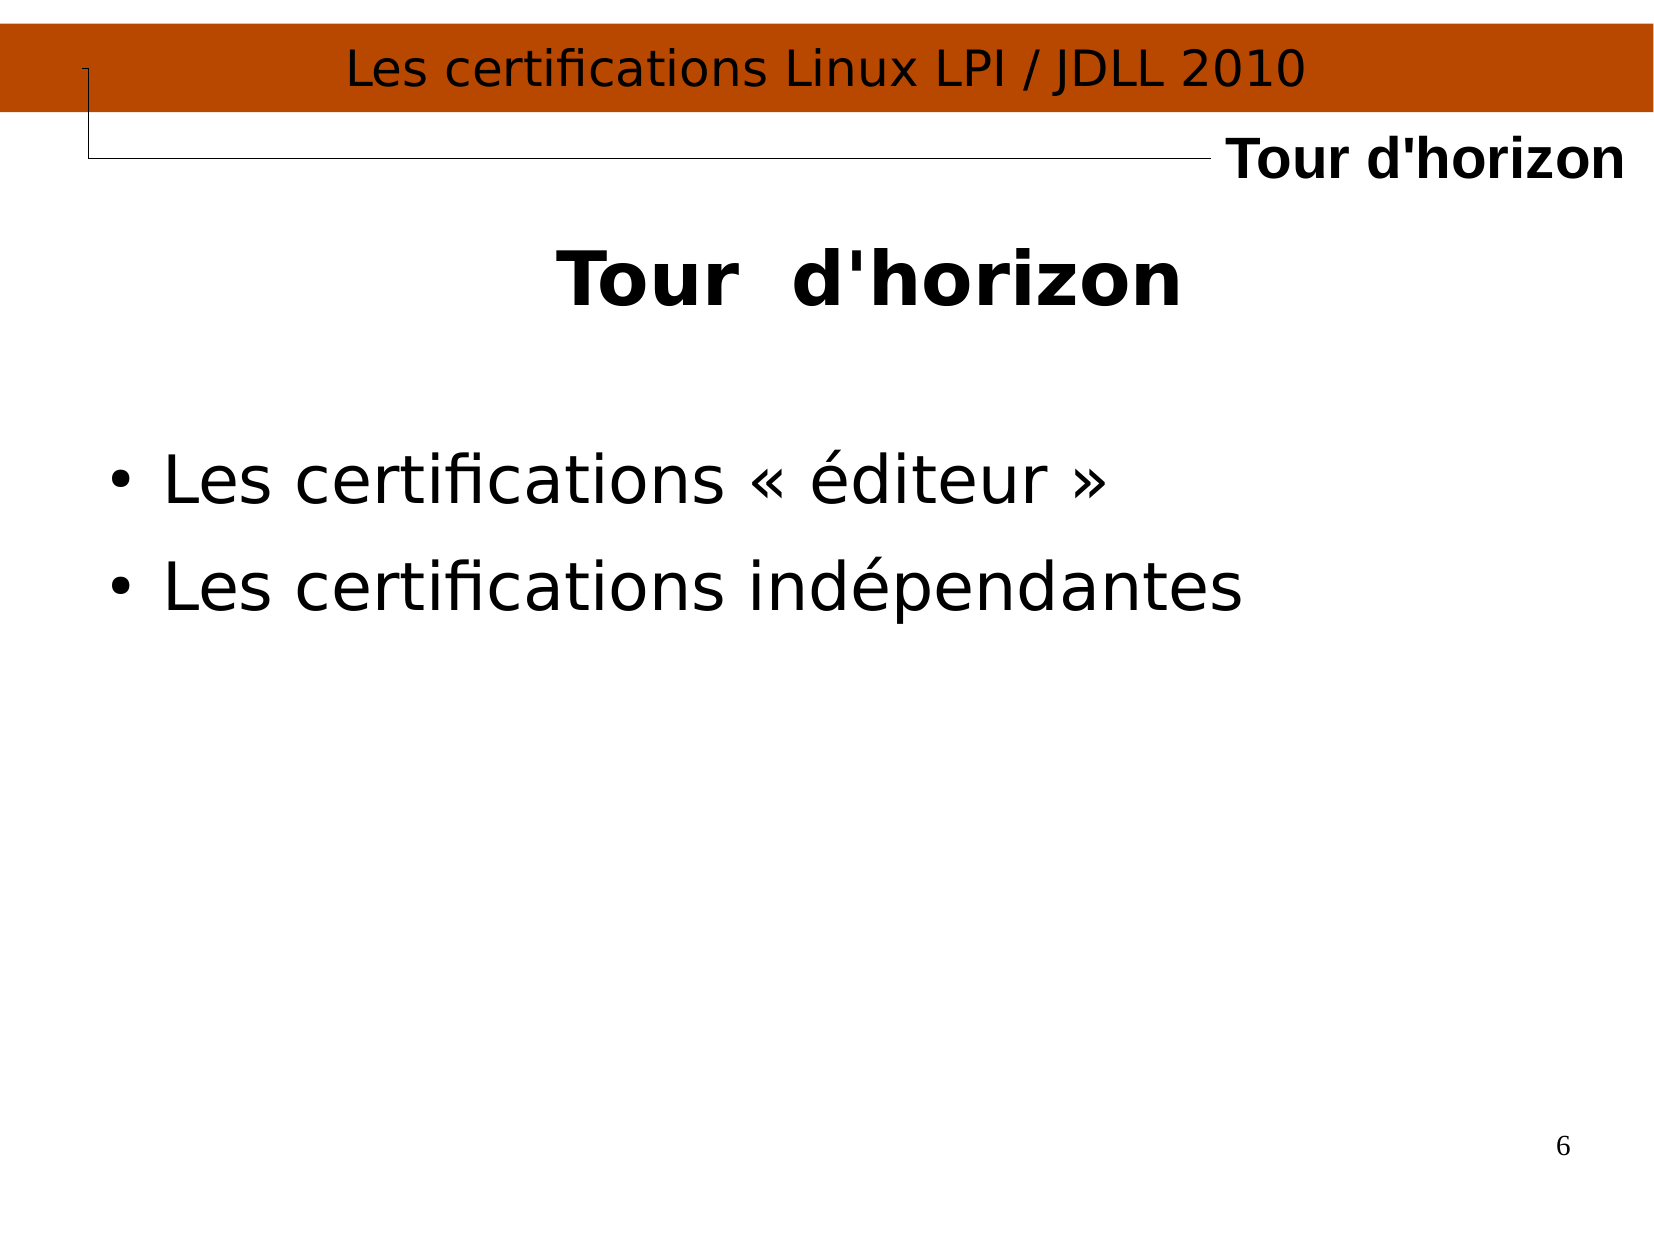

# Les certifications Linux LPI / JDLL 2010
Tour d'horizon
Tour d'horizon
Les certifications « éditeur »
Les certifications indépendantes
6